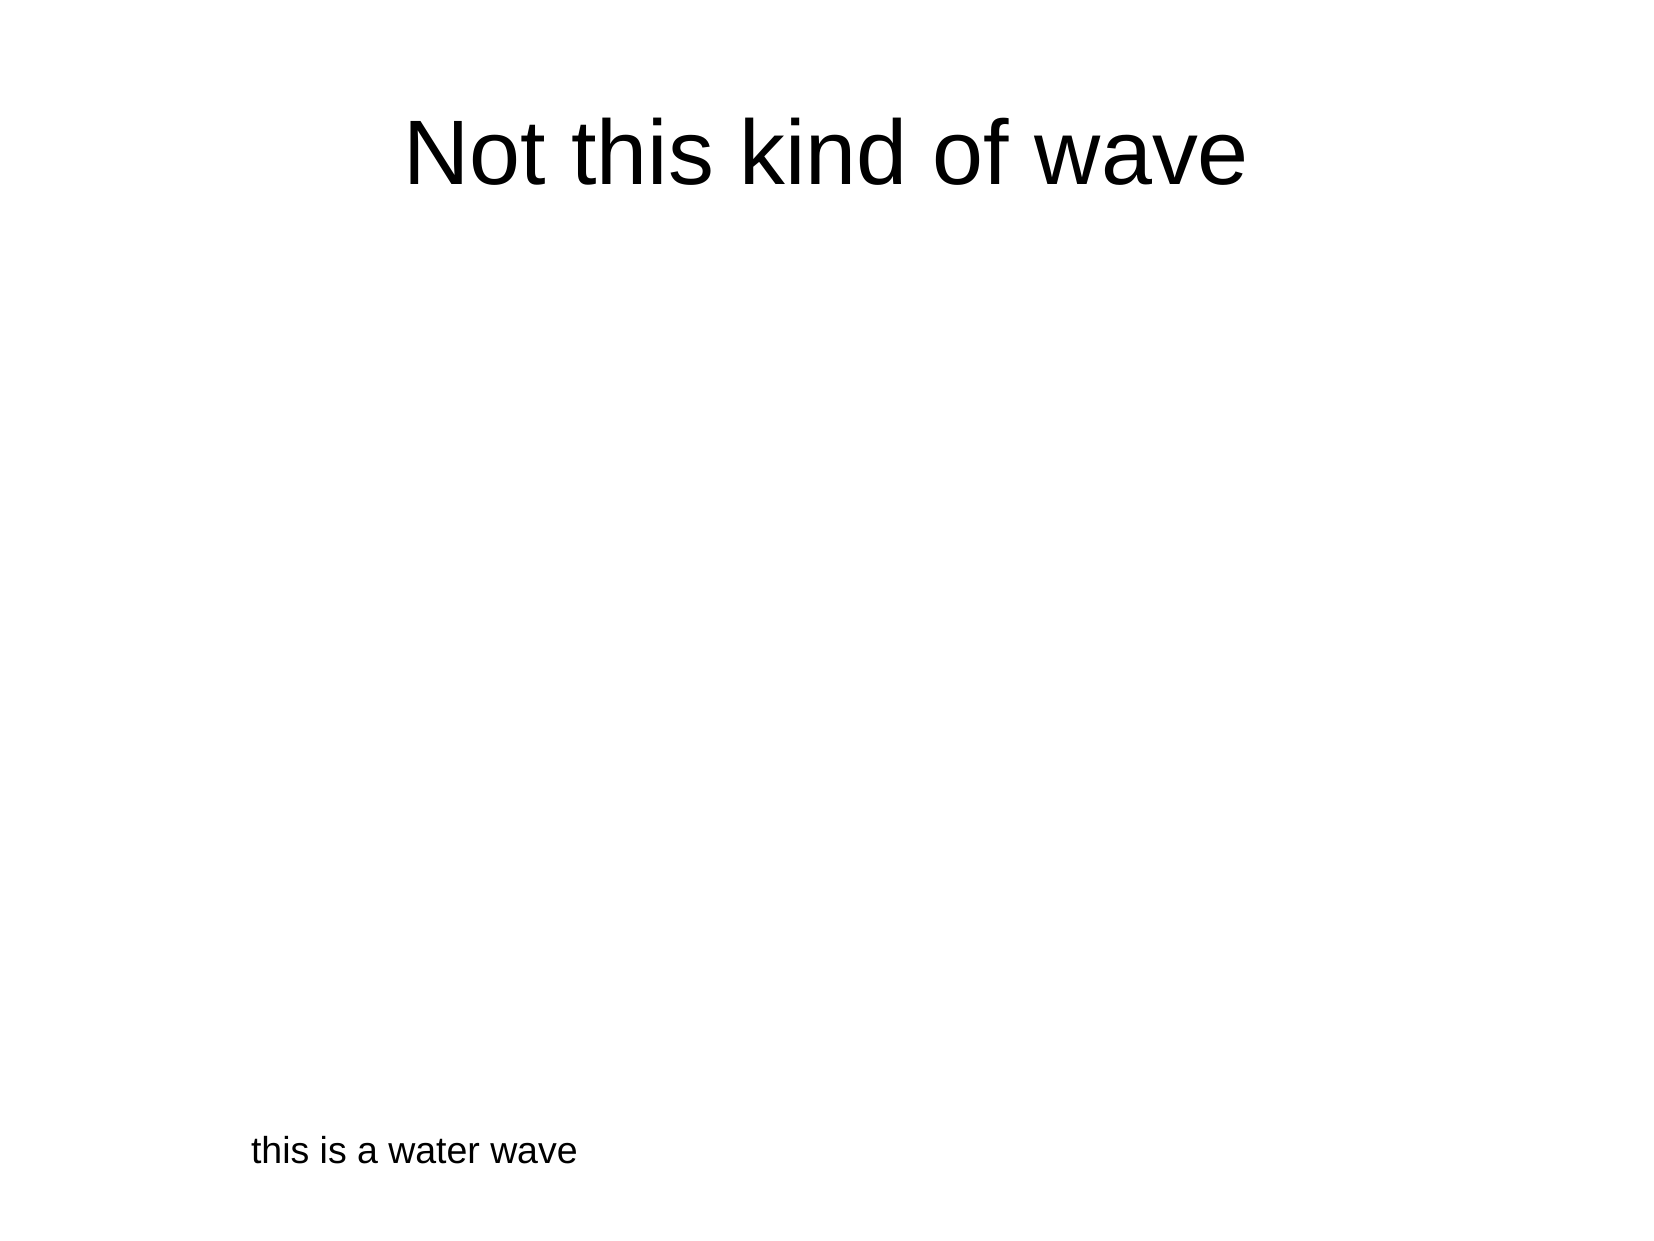

# Not this kind of wave
this is a water wave